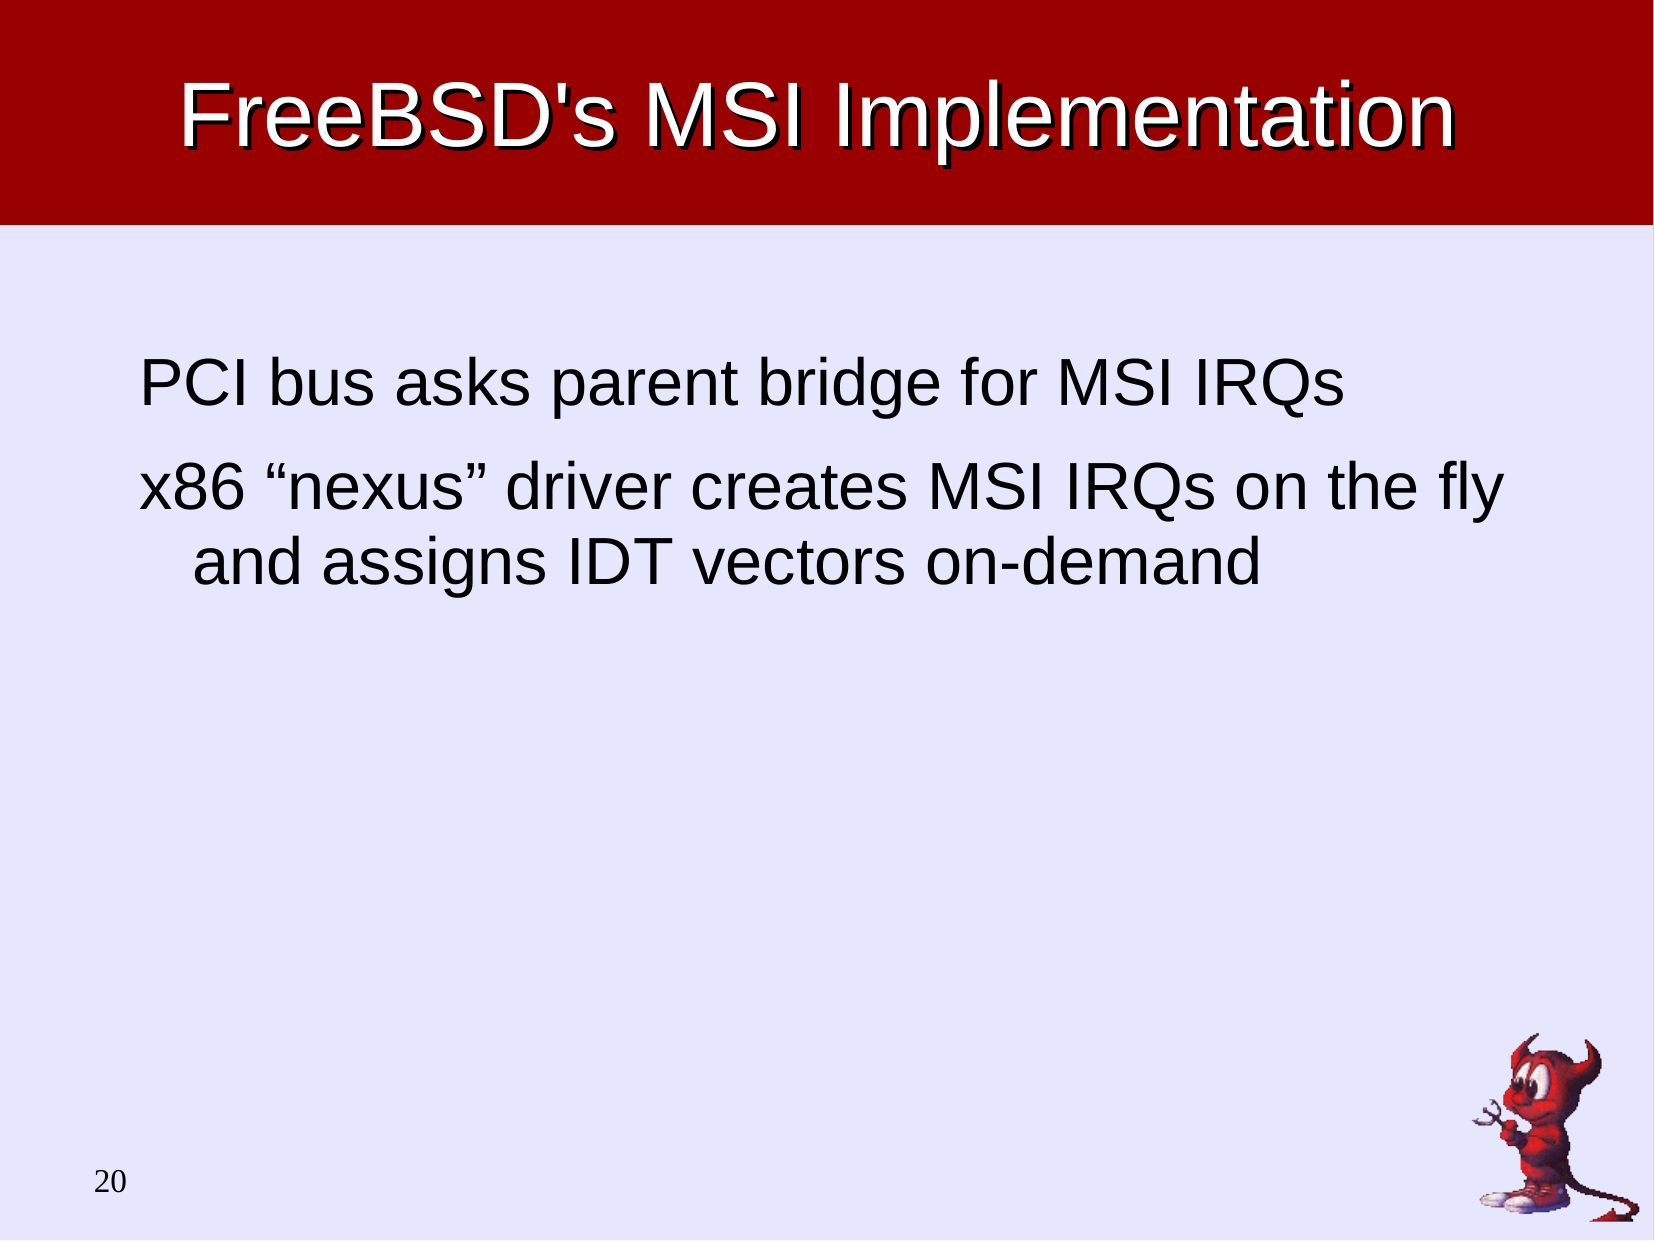

# FreeBSD's MSI Implementation
PCI bus asks parent bridge for MSI IRQs
x86 “nexus” driver creates MSI IRQs on the fly and assigns IDT vectors on-demand